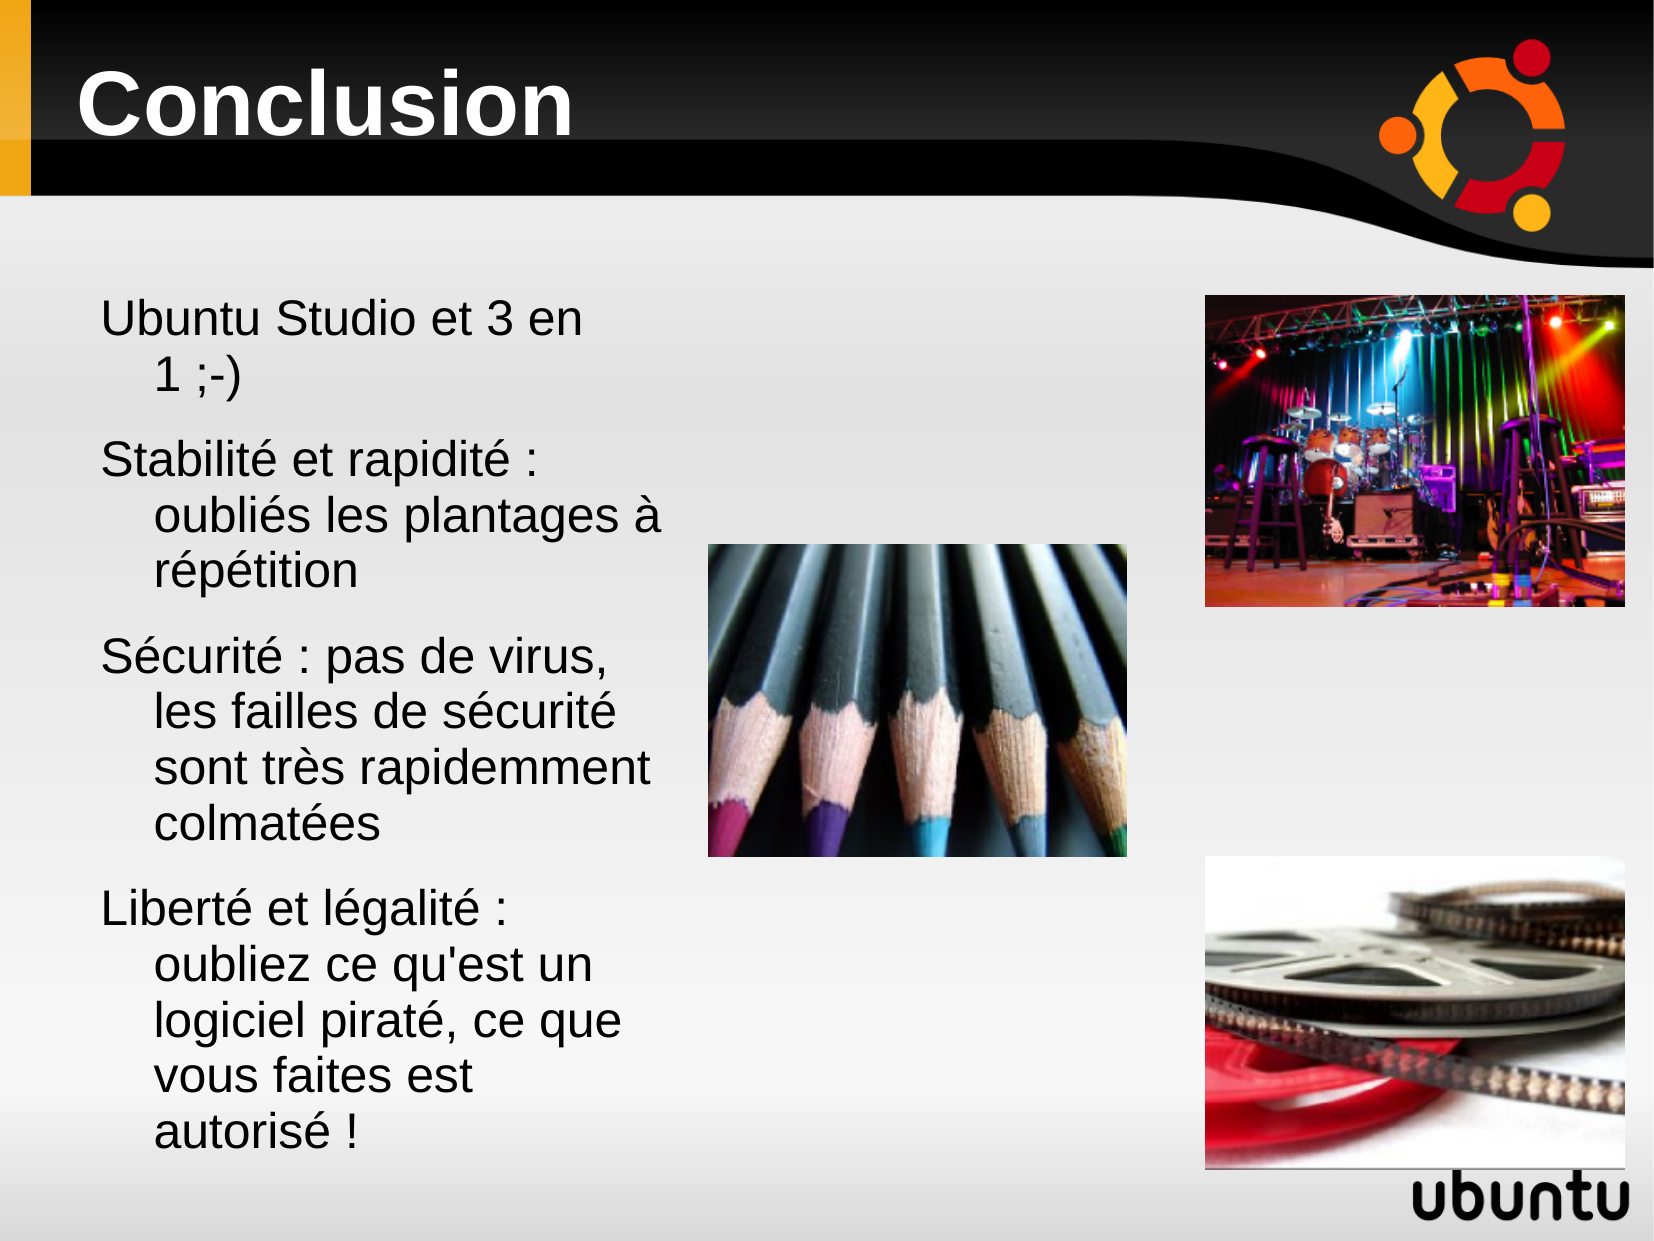

# Conclusion
Ubuntu Studio et 3 en 1 ;-)
Stabilité et rapidité : oubliés les plantages à répétition
Sécurité : pas de virus, les failles de sécurité sont très rapidemment colmatées
Liberté et légalité : oubliez ce qu'est un logiciel piraté, ce que vous faites est autorisé !